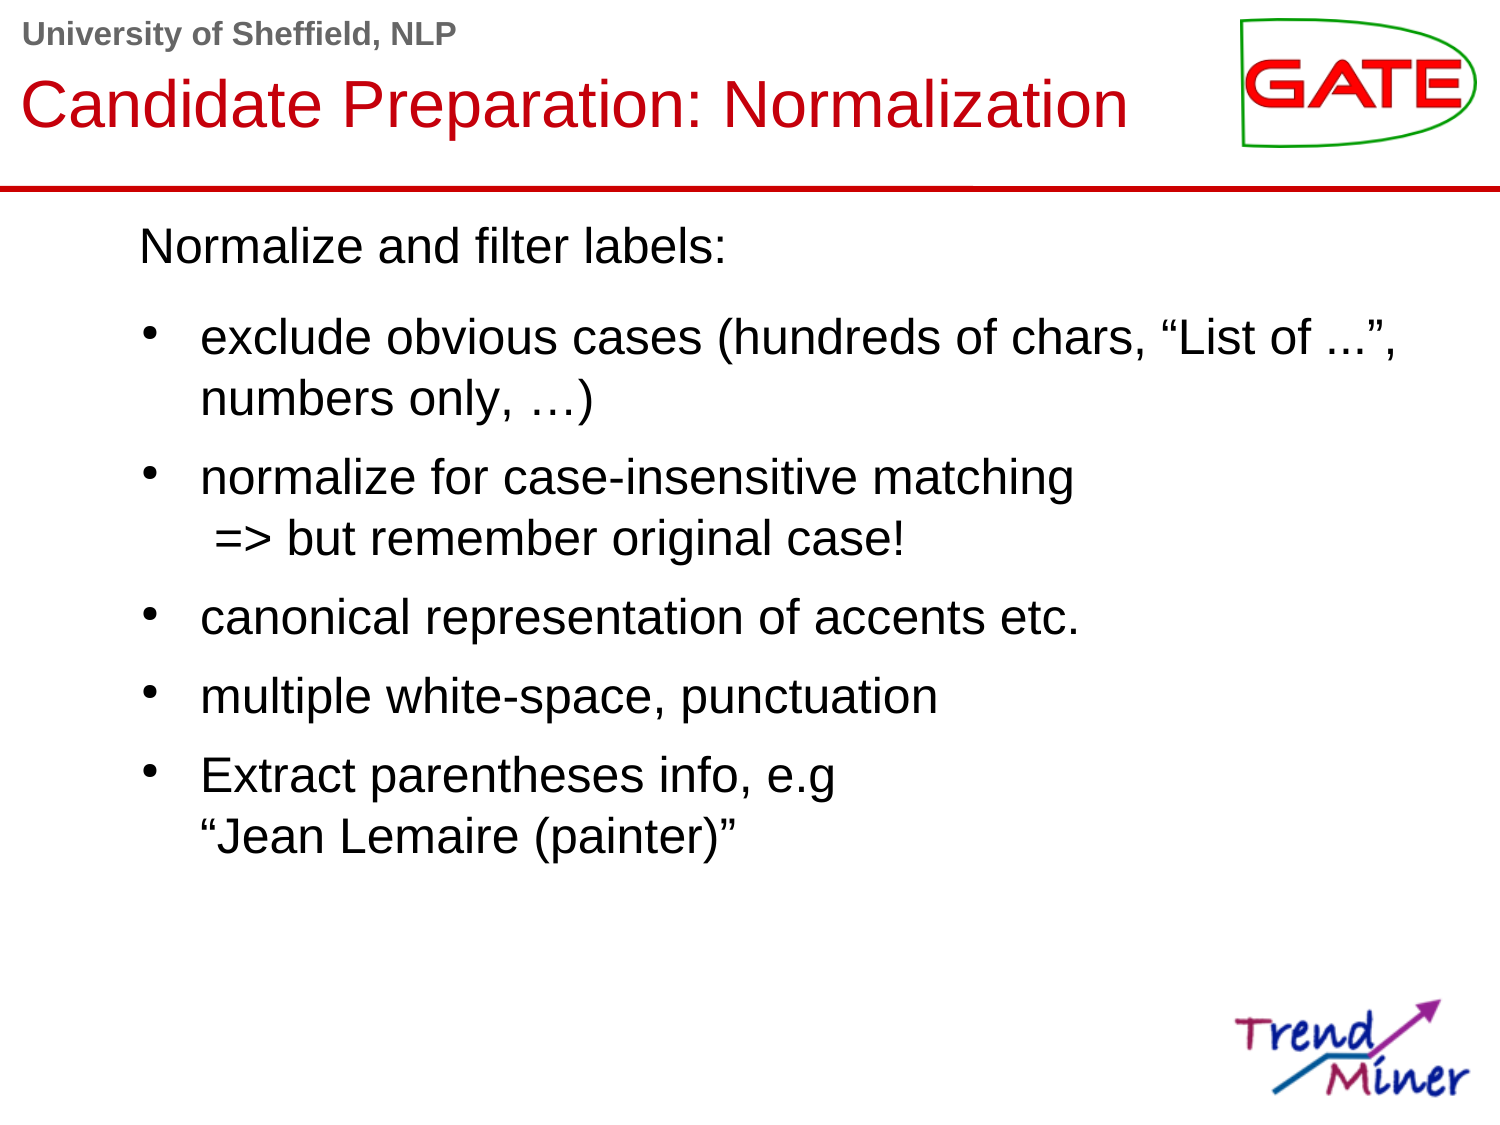

# Candidate Preparation: Normalization
Normalize and filter labels:
exclude obvious cases (hundreds of chars, “List of ...”, numbers only, …)
normalize for case-insensitive matching
 => but remember original case!
canonical representation of accents etc.
multiple white-space, punctuation
Extract parentheses info, e.g
“Jean Lemaire (painter)”